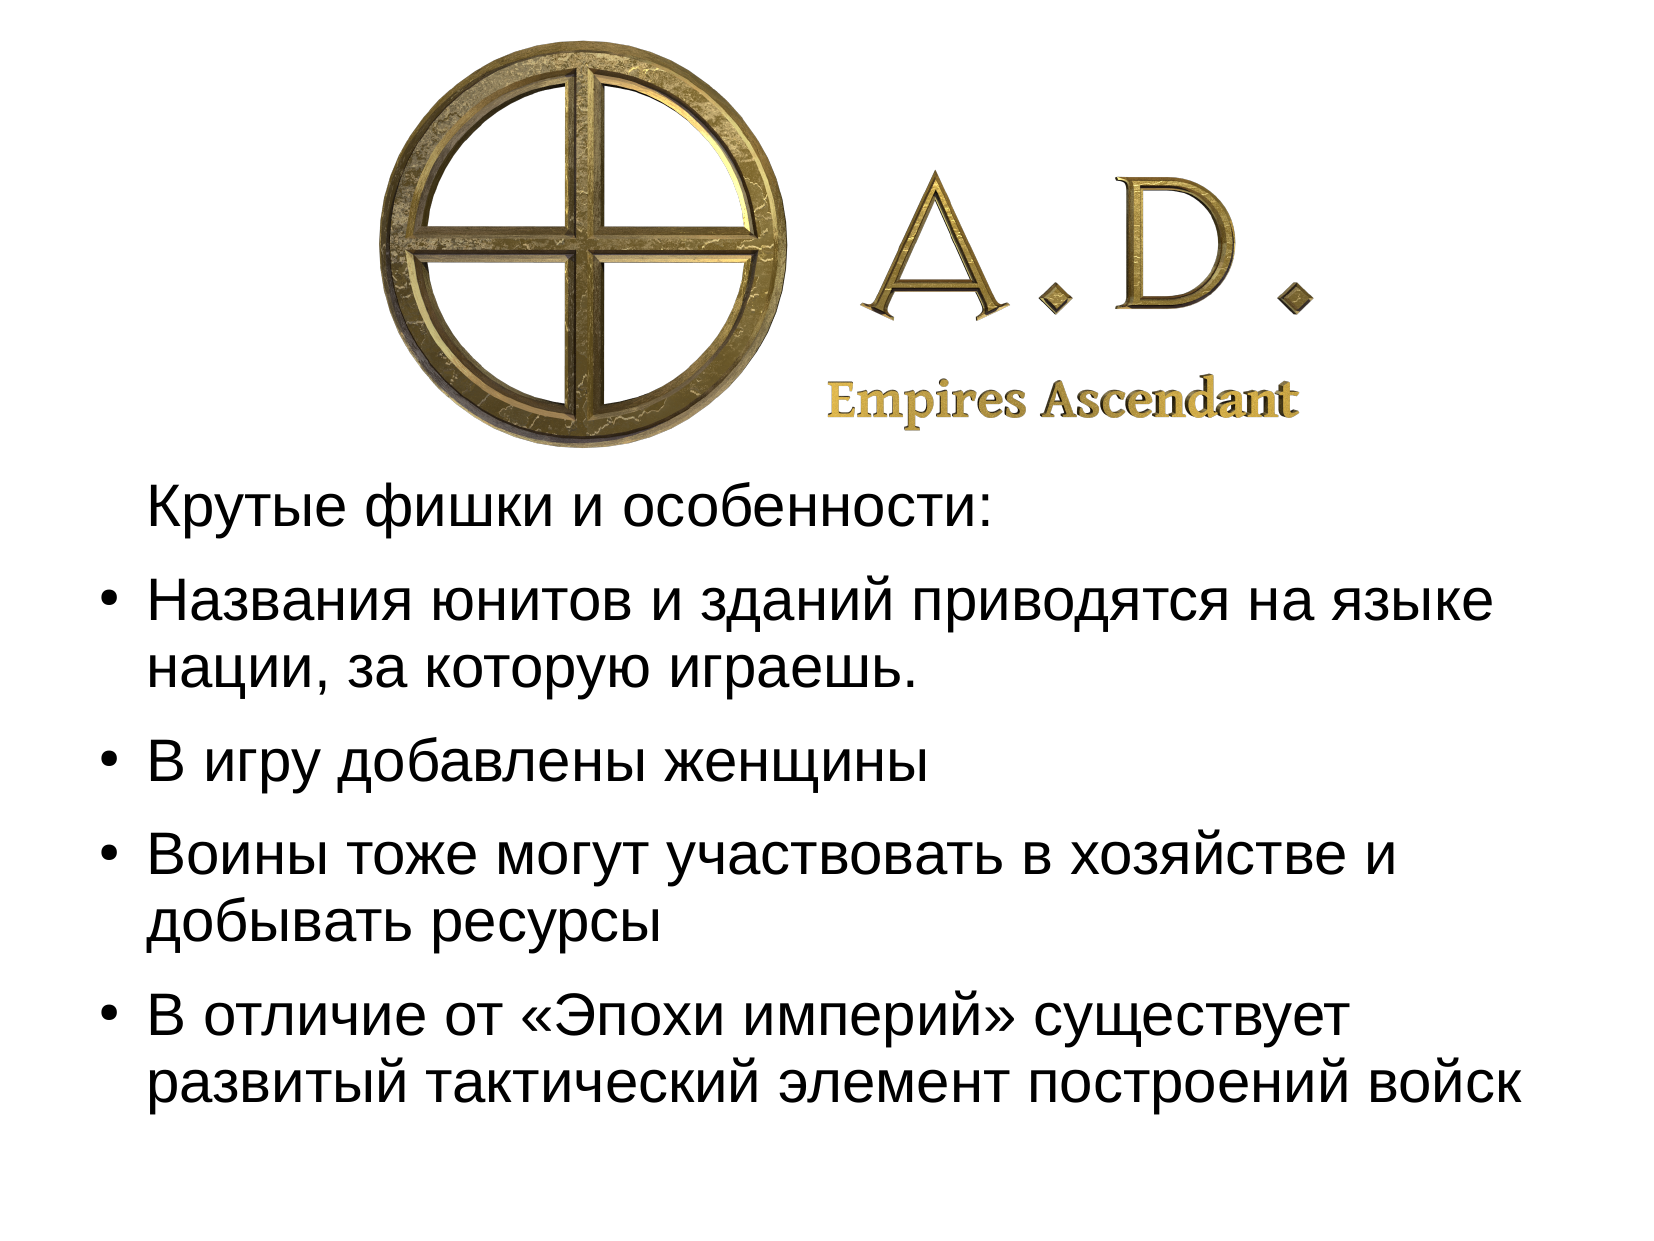

# Крутые фишки и особенности:
Названия юнитов и зданий приводятся на языке нации, за которую играешь.
В игру добавлены женщины
Воины тоже могут участвовать в хозяйстве и добывать ресурсы
В отличие от «Эпохи империй» существует развитый тактический элемент построений войск